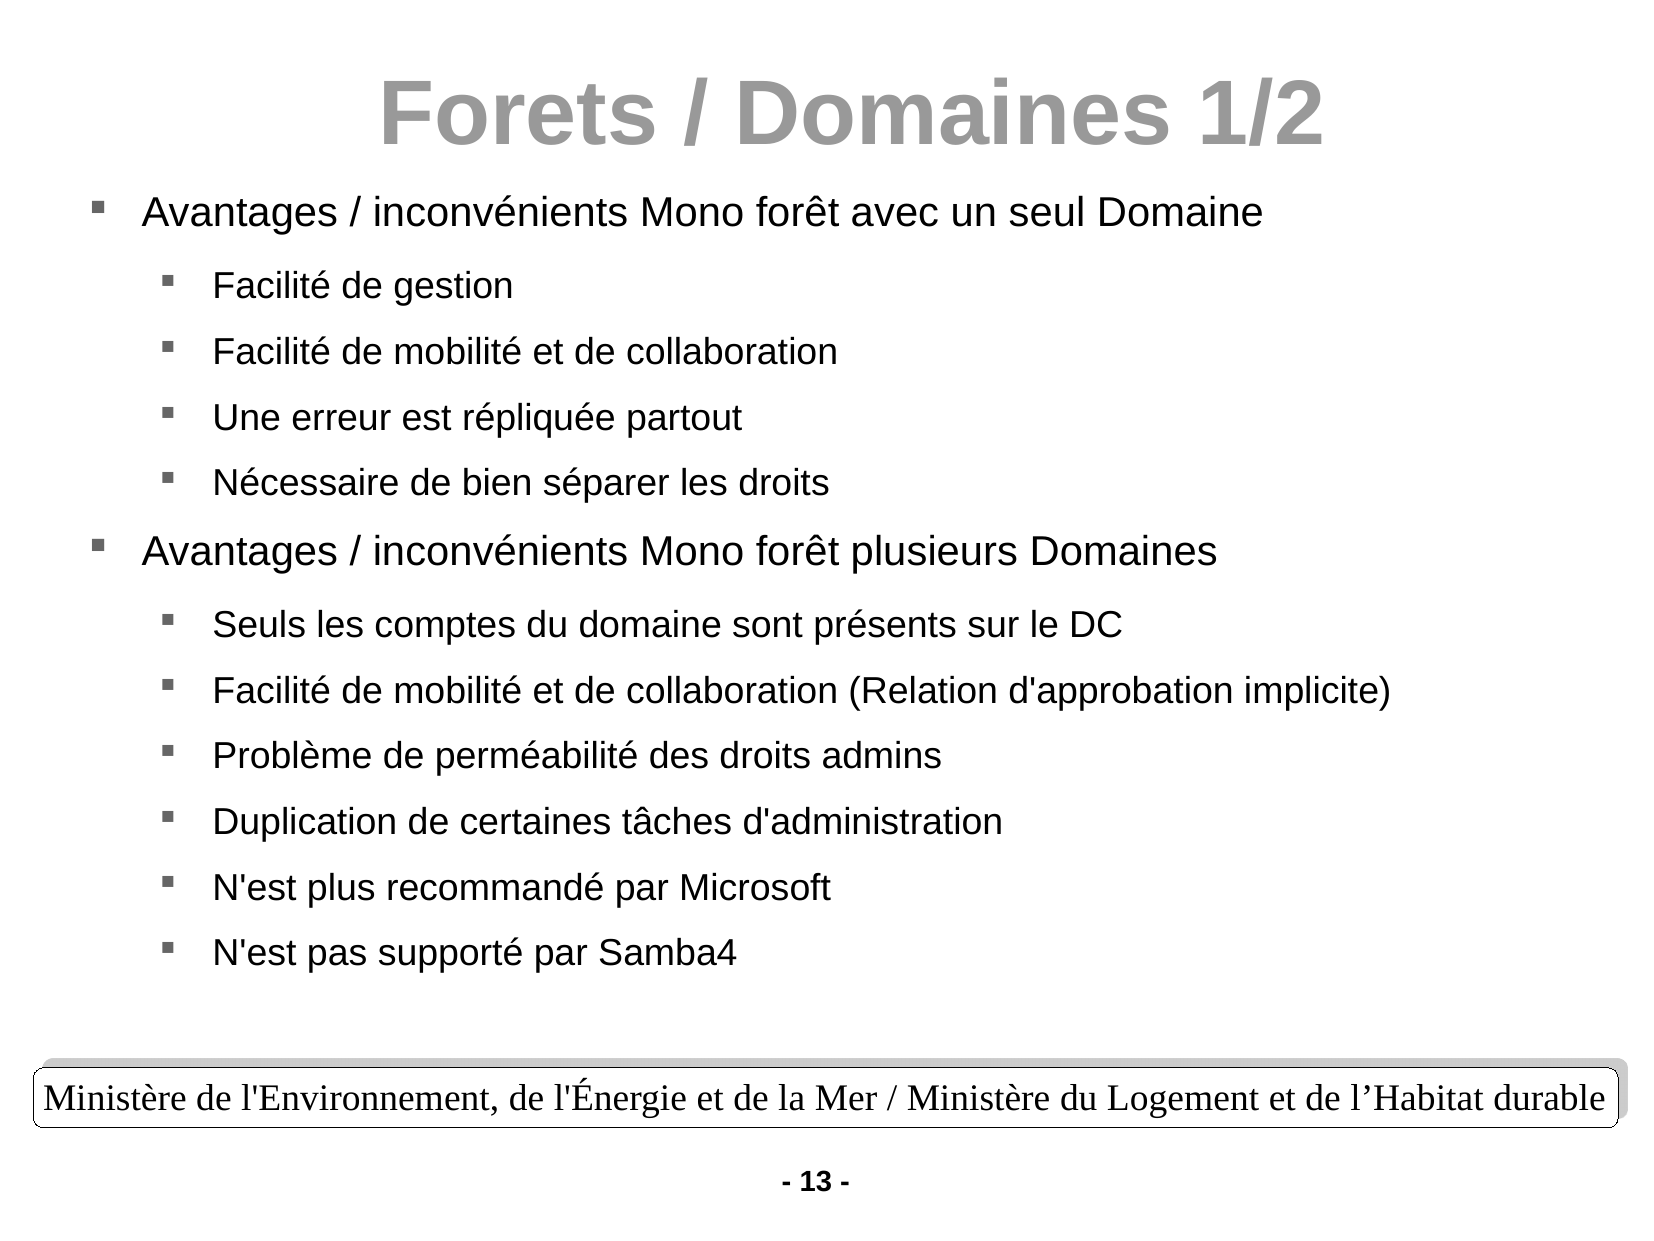

# Forets / Domaines 1/2
Avantages / inconvénients Mono forêt avec un seul Domaine
Facilité de gestion
Facilité de mobilité et de collaboration
Une erreur est répliquée partout
Nécessaire de bien séparer les droits
Avantages / inconvénients Mono forêt plusieurs Domaines
Seuls les comptes du domaine sont présents sur le DC
Facilité de mobilité et de collaboration (Relation d'approbation implicite)
Problème de perméabilité des droits admins
Duplication de certaines tâches d'administration
N'est plus recommandé par Microsoft
N'est pas supporté par Samba4